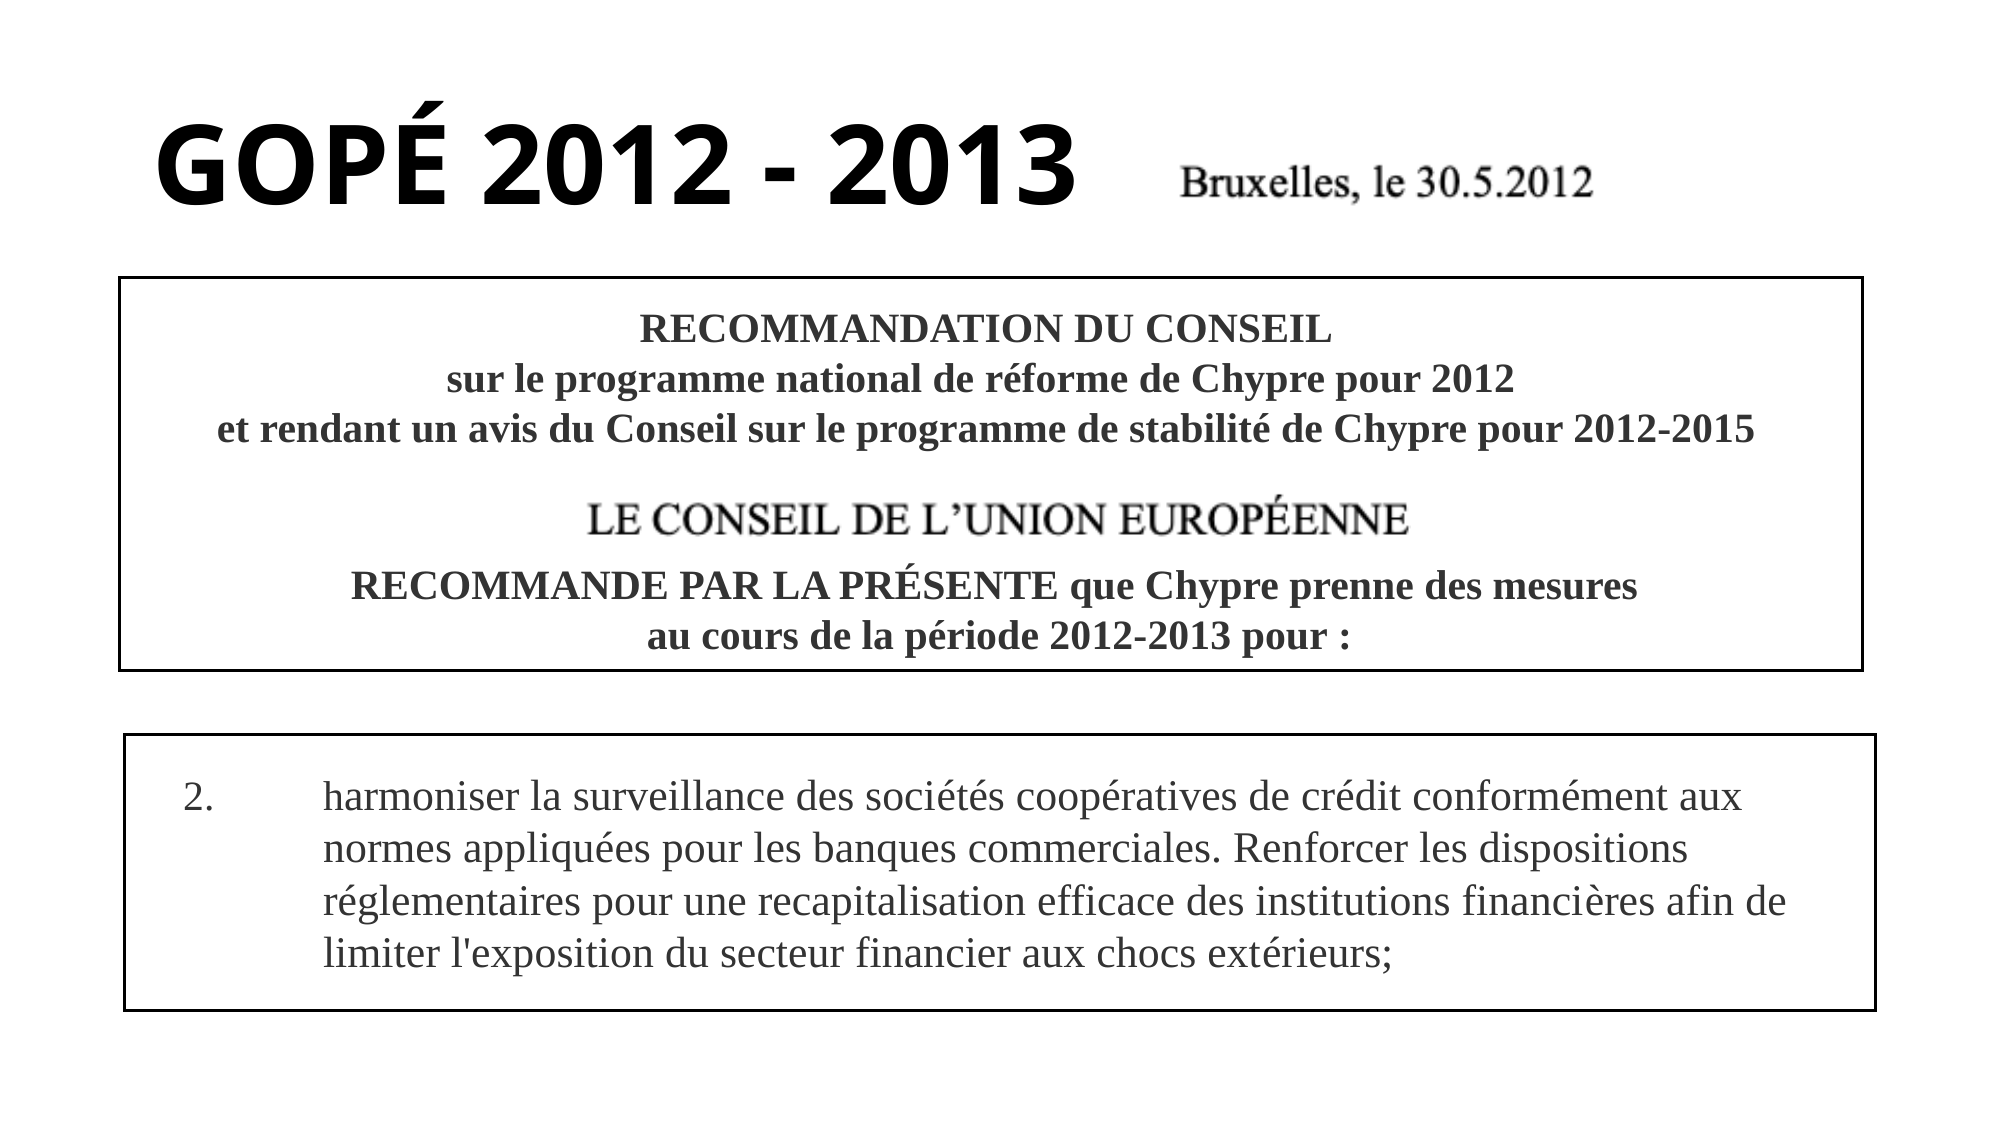

# GOPÉ 2012 - 2013
RECOMMANDATION DU CONSEIL
sur le programme national de réforme de Chypre pour 2012
et rendant un avis du Conseil sur le programme de stabilité de Chypre pour 2012-2015
RECOMMANDE PAR LA PRÉSENTE que Chypre prenne des mesures
au cours de la période 2012-2013 pour :
2. 	harmoniser la surveillance des sociétés coopératives de crédit conformément aux normes appliquées pour les banques commerciales. Renforcer les dispositions réglementaires pour une recapitalisation efficace des institutions financières afin de limiter l'exposition du secteur financier aux chocs extérieurs;